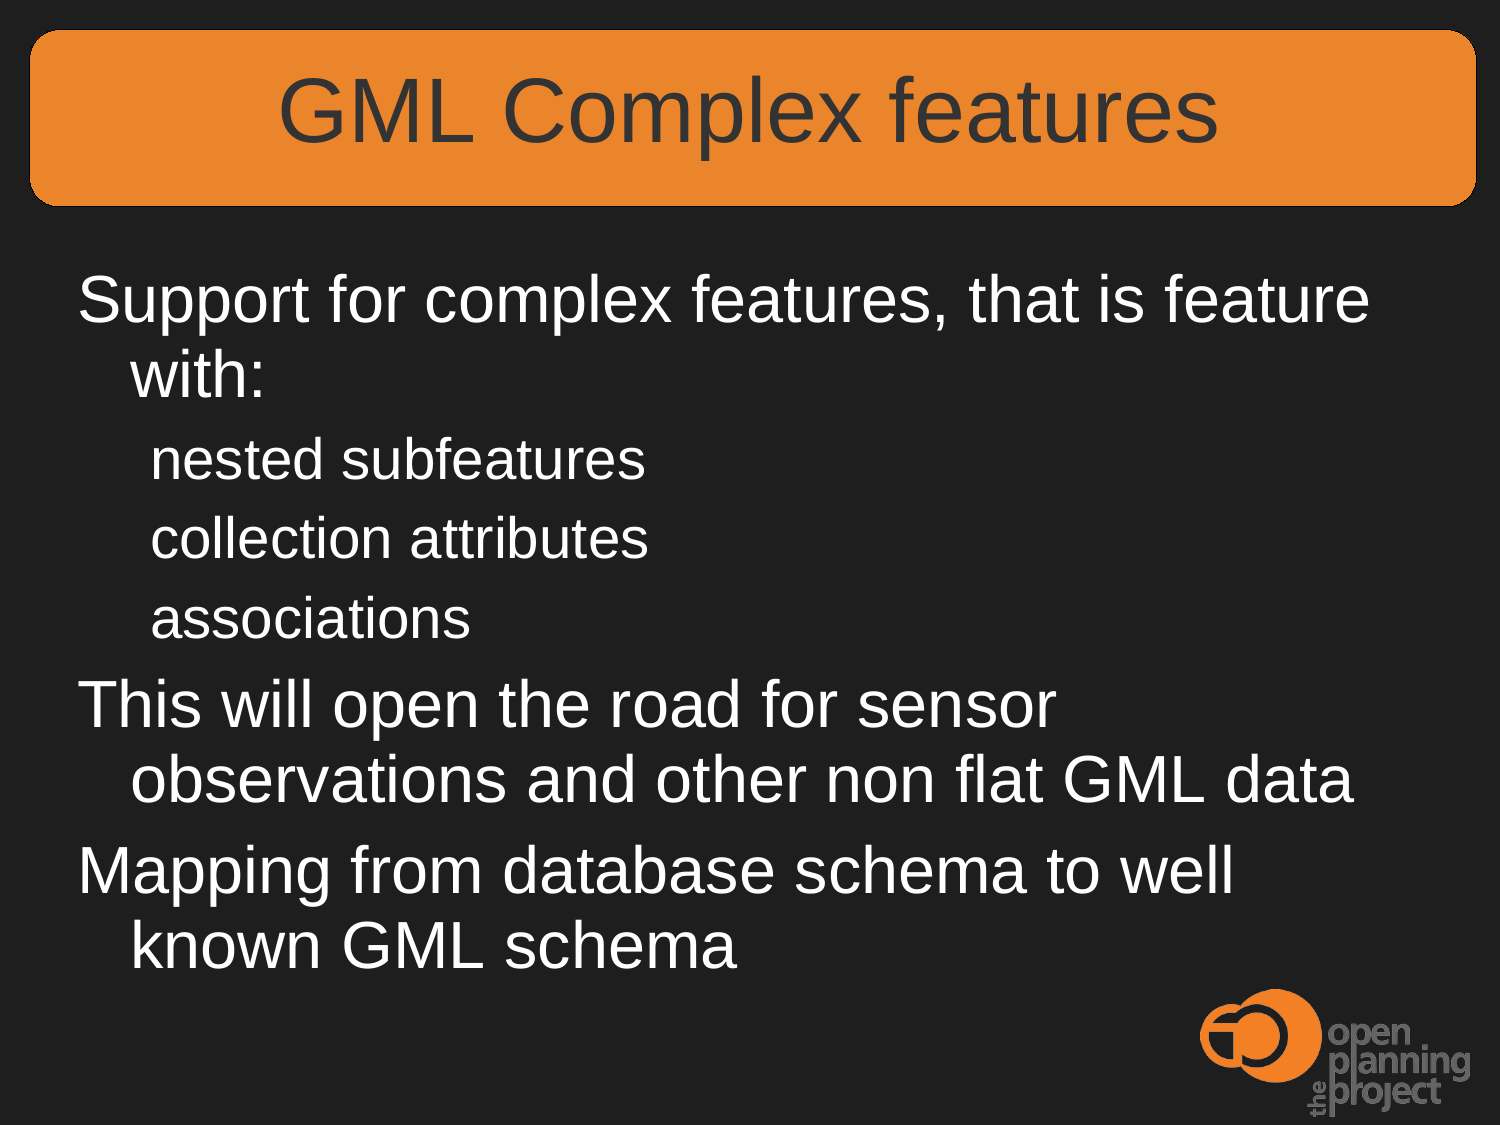

# GML Complex features
Support for complex features, that is feature with:
nested subfeatures
collection attributes
associations
This will open the road for sensor observations and other non flat GML data
Mapping from database schema to well known GML schema